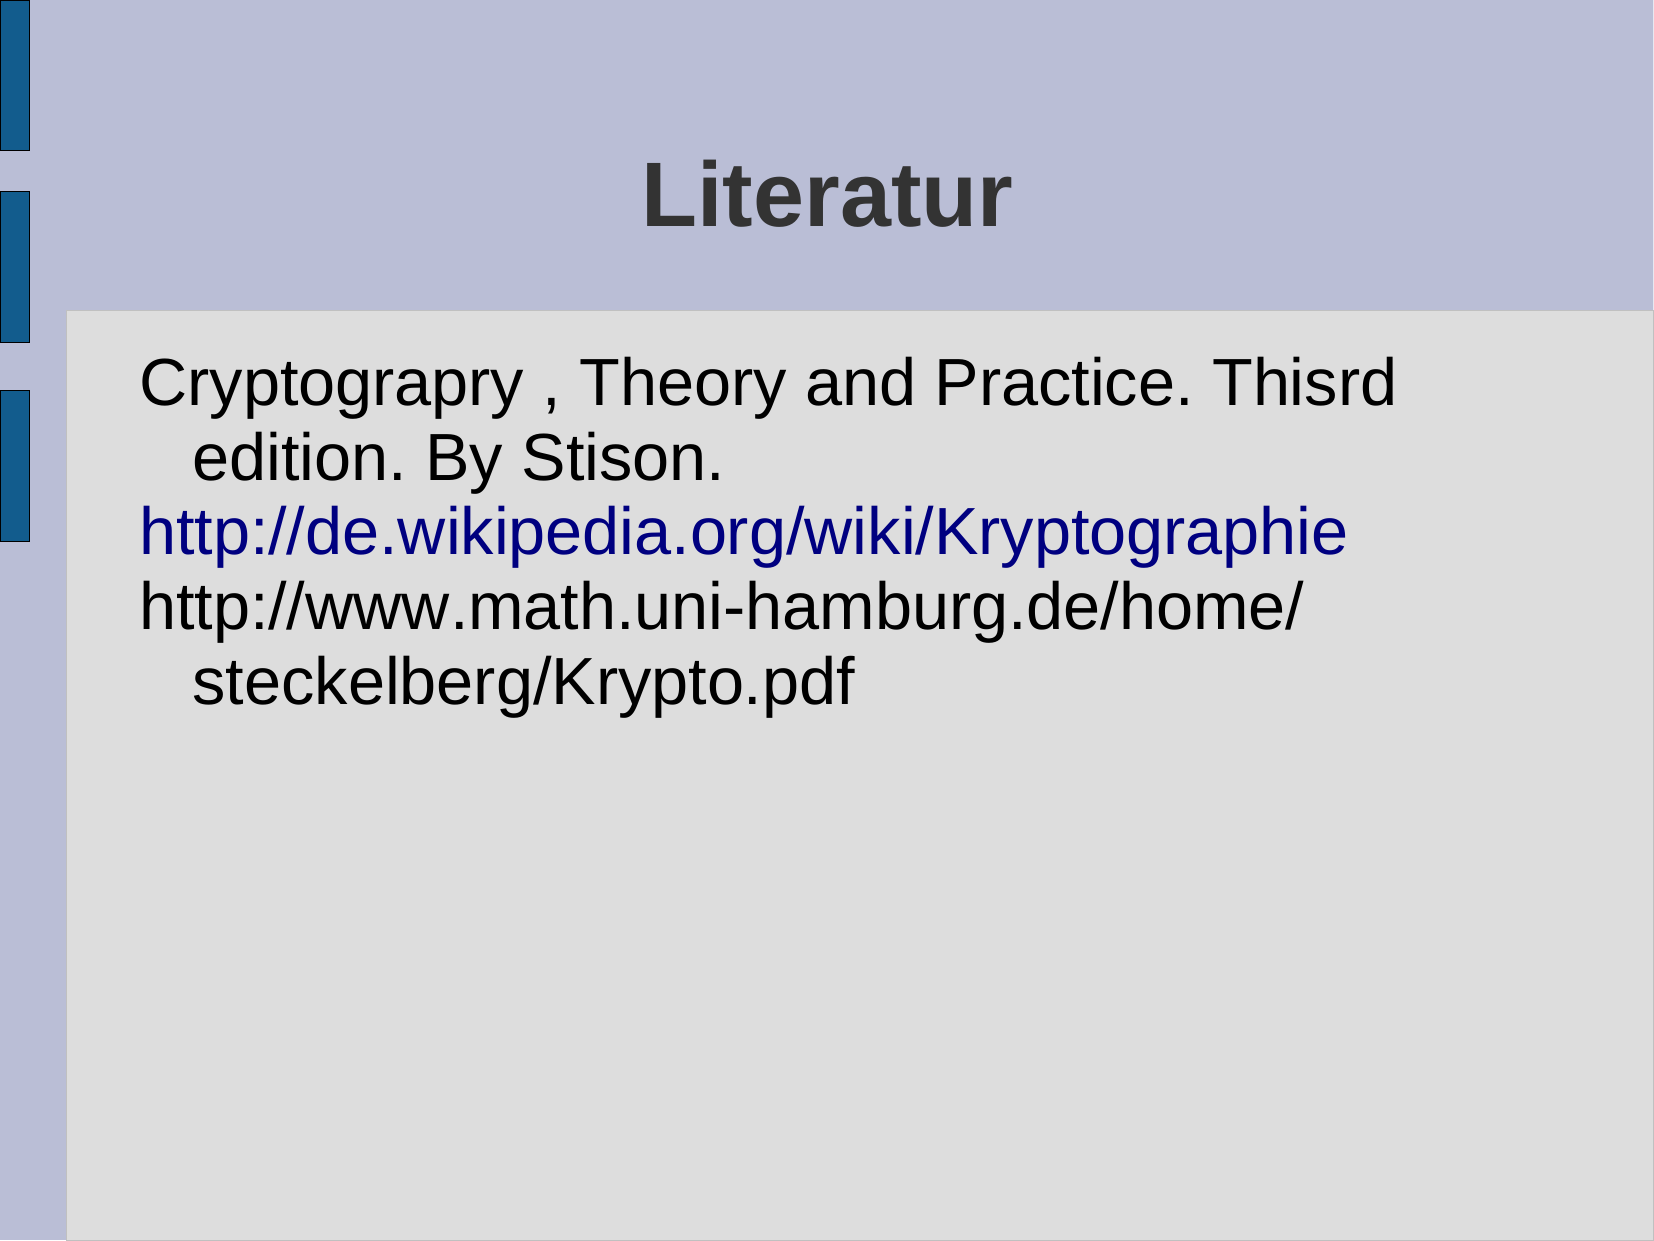

# Literatur
Cryptograpry , Theory and Practice. Thisrd edition. By Stison.
http://de.wikipedia.org/wiki/Kryptographie
http://www.math.uni-hamburg.de/home/steckelberg/Krypto.pdf